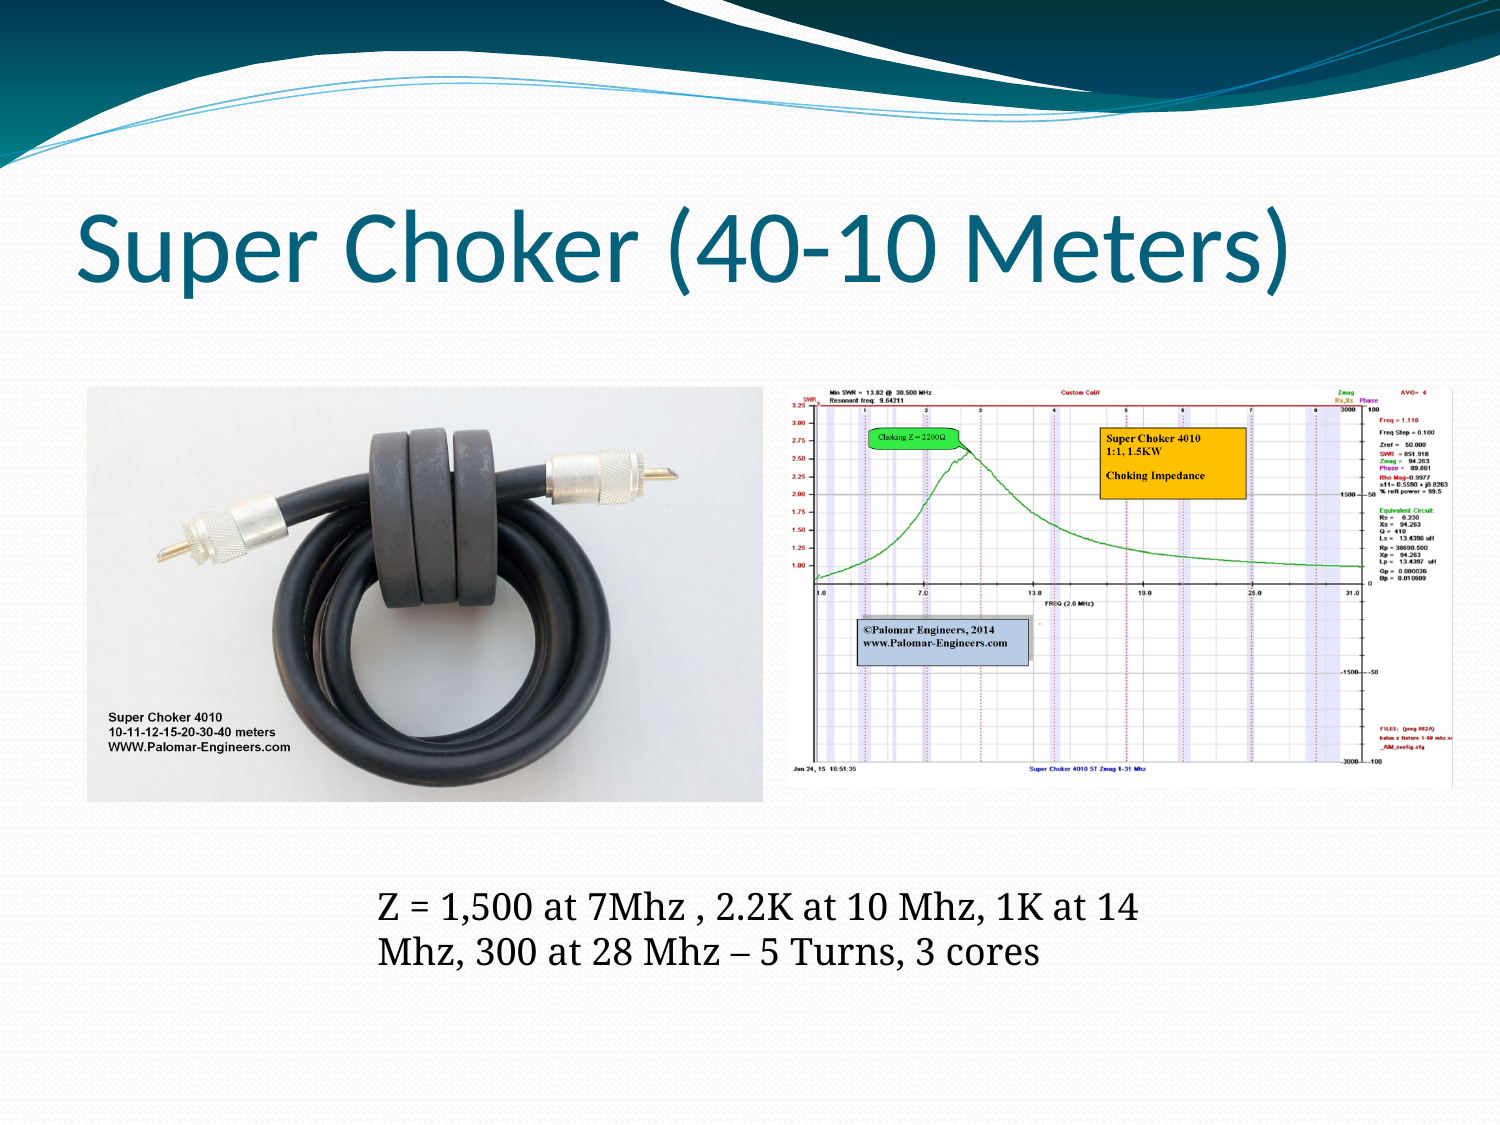

# Super Choker (40-10 Meters)
Z = 1,500 at 7Mhz , 2.2K at 10 Mhz, 1K at 14 Mhz, 300 at 28 Mhz – 5 Turns, 3 cores